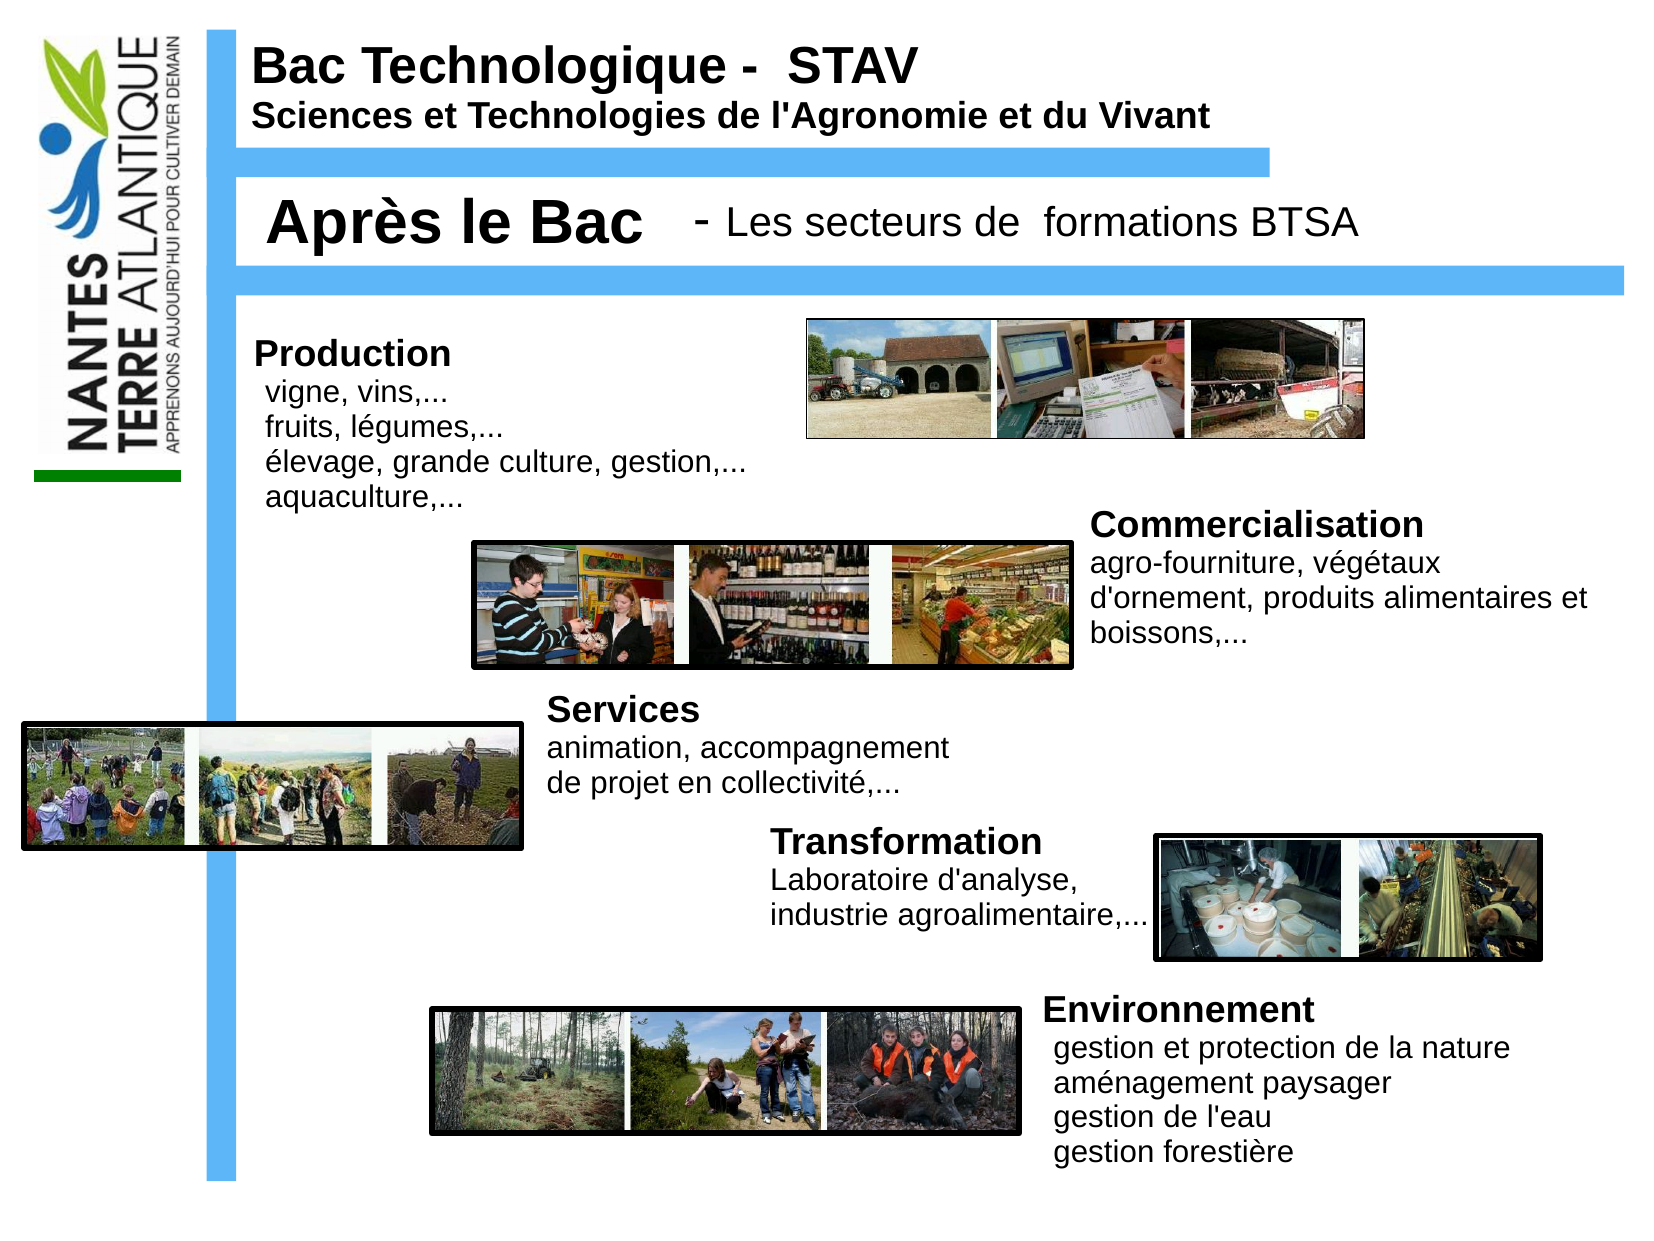

- Les secteurs de formations BTSA
# Après le Bac
Production
vigne, vins,...
fruits, légumes,...
élevage, grande culture, gestion,...
aquaculture,...
Commercialisation
agro-fourniture, végétaux d'ornement, produits alimentaires et boissons,...
Services
animation, accompagnement de projet en collectivité,...
Transformation
Laboratoire d'analyse,
industrie agroalimentaire,...
Environnement
gestion et protection de la nature
aménagement paysager
gestion de l'eau
gestion forestière